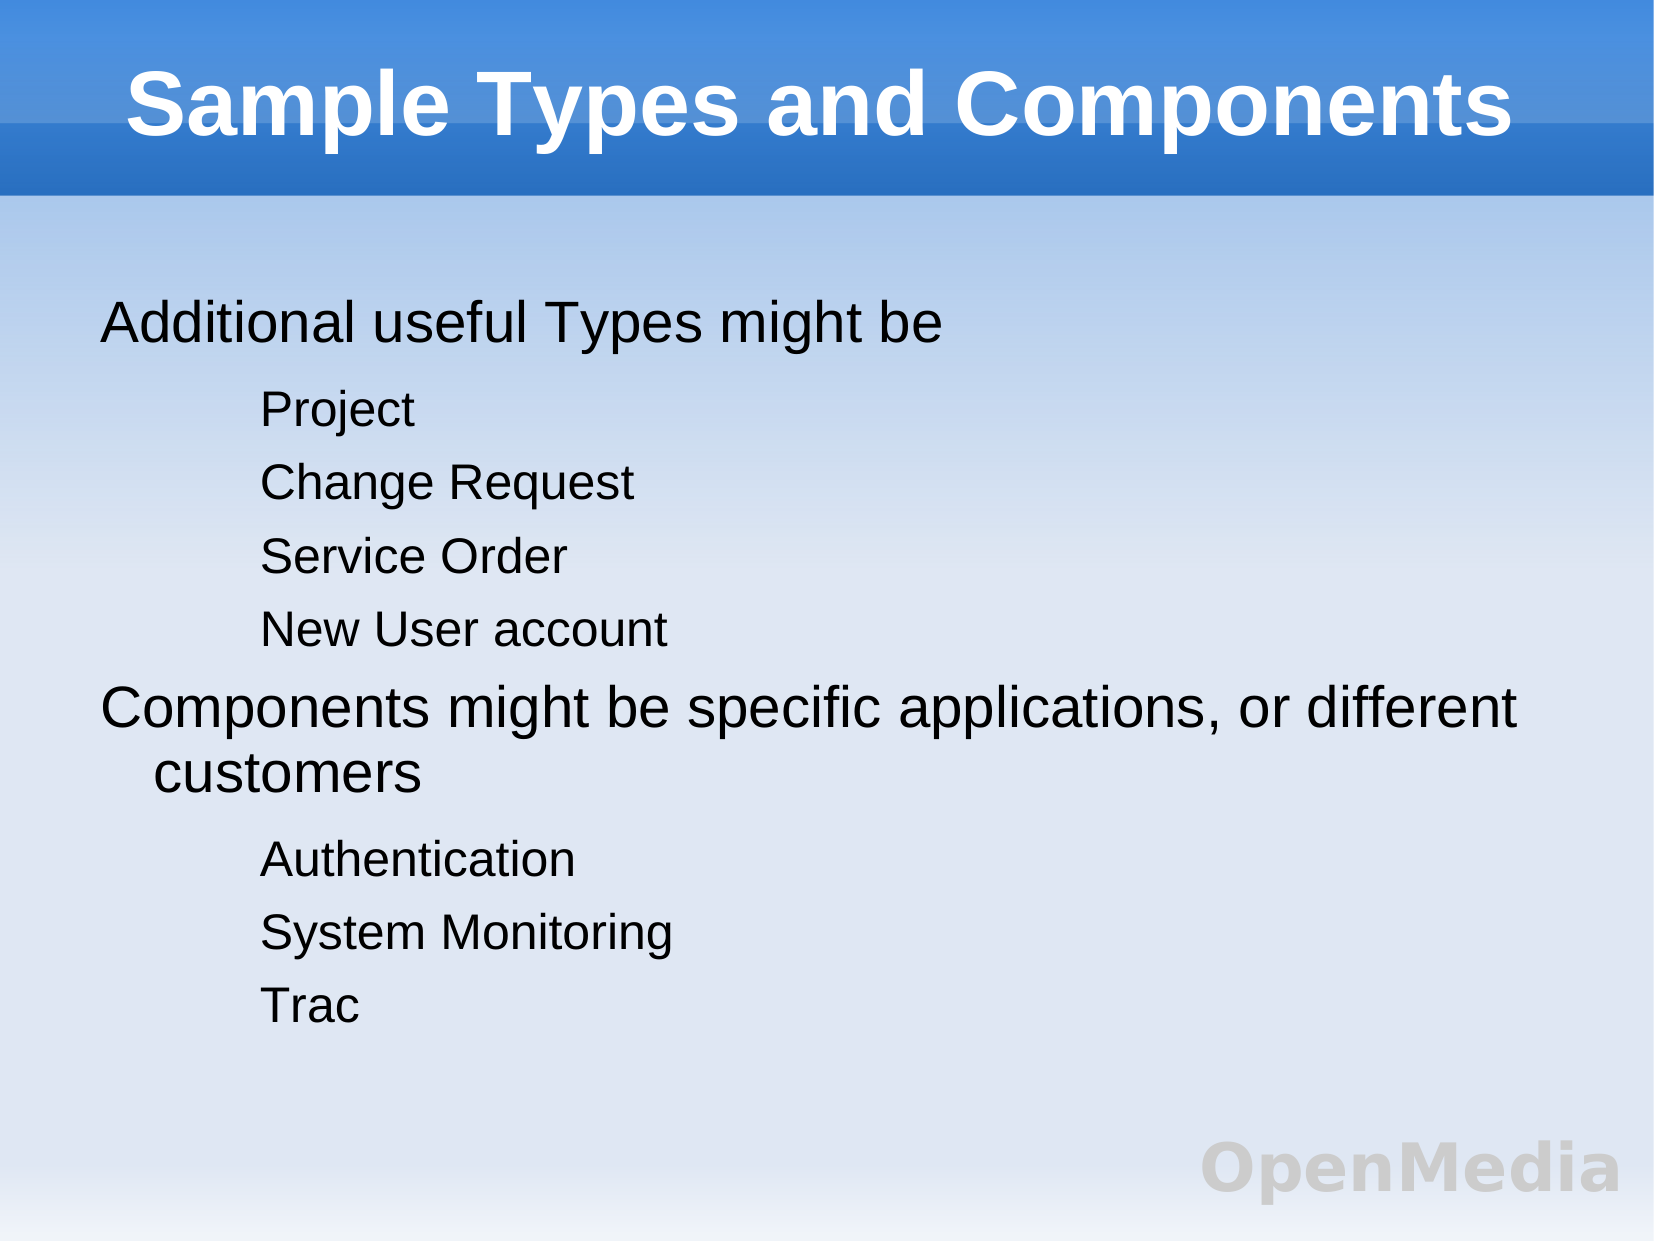

# Sample Types and Components
Additional useful Types might be
Project
Change Request
Service Order
New User account
Components might be specific applications, or different customers
Authentication
System Monitoring
Trac
25